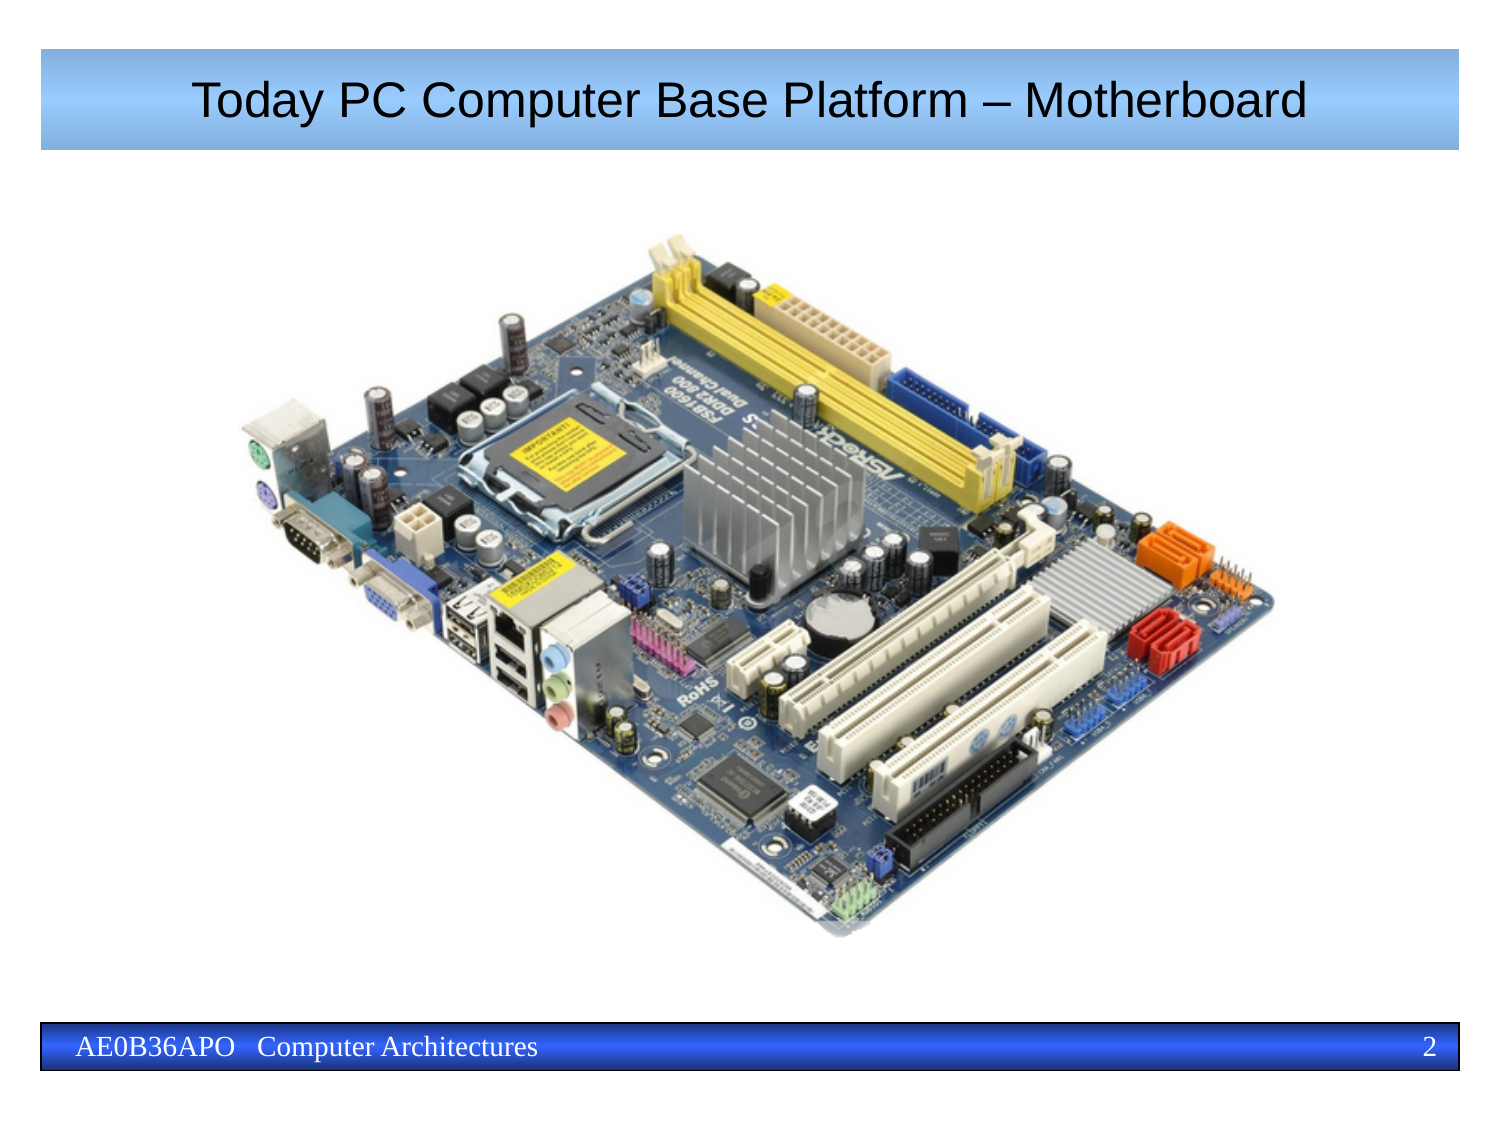

# Today PC Computer Base Platform – Motherboard
AE0B36APO Computer Architectures
2